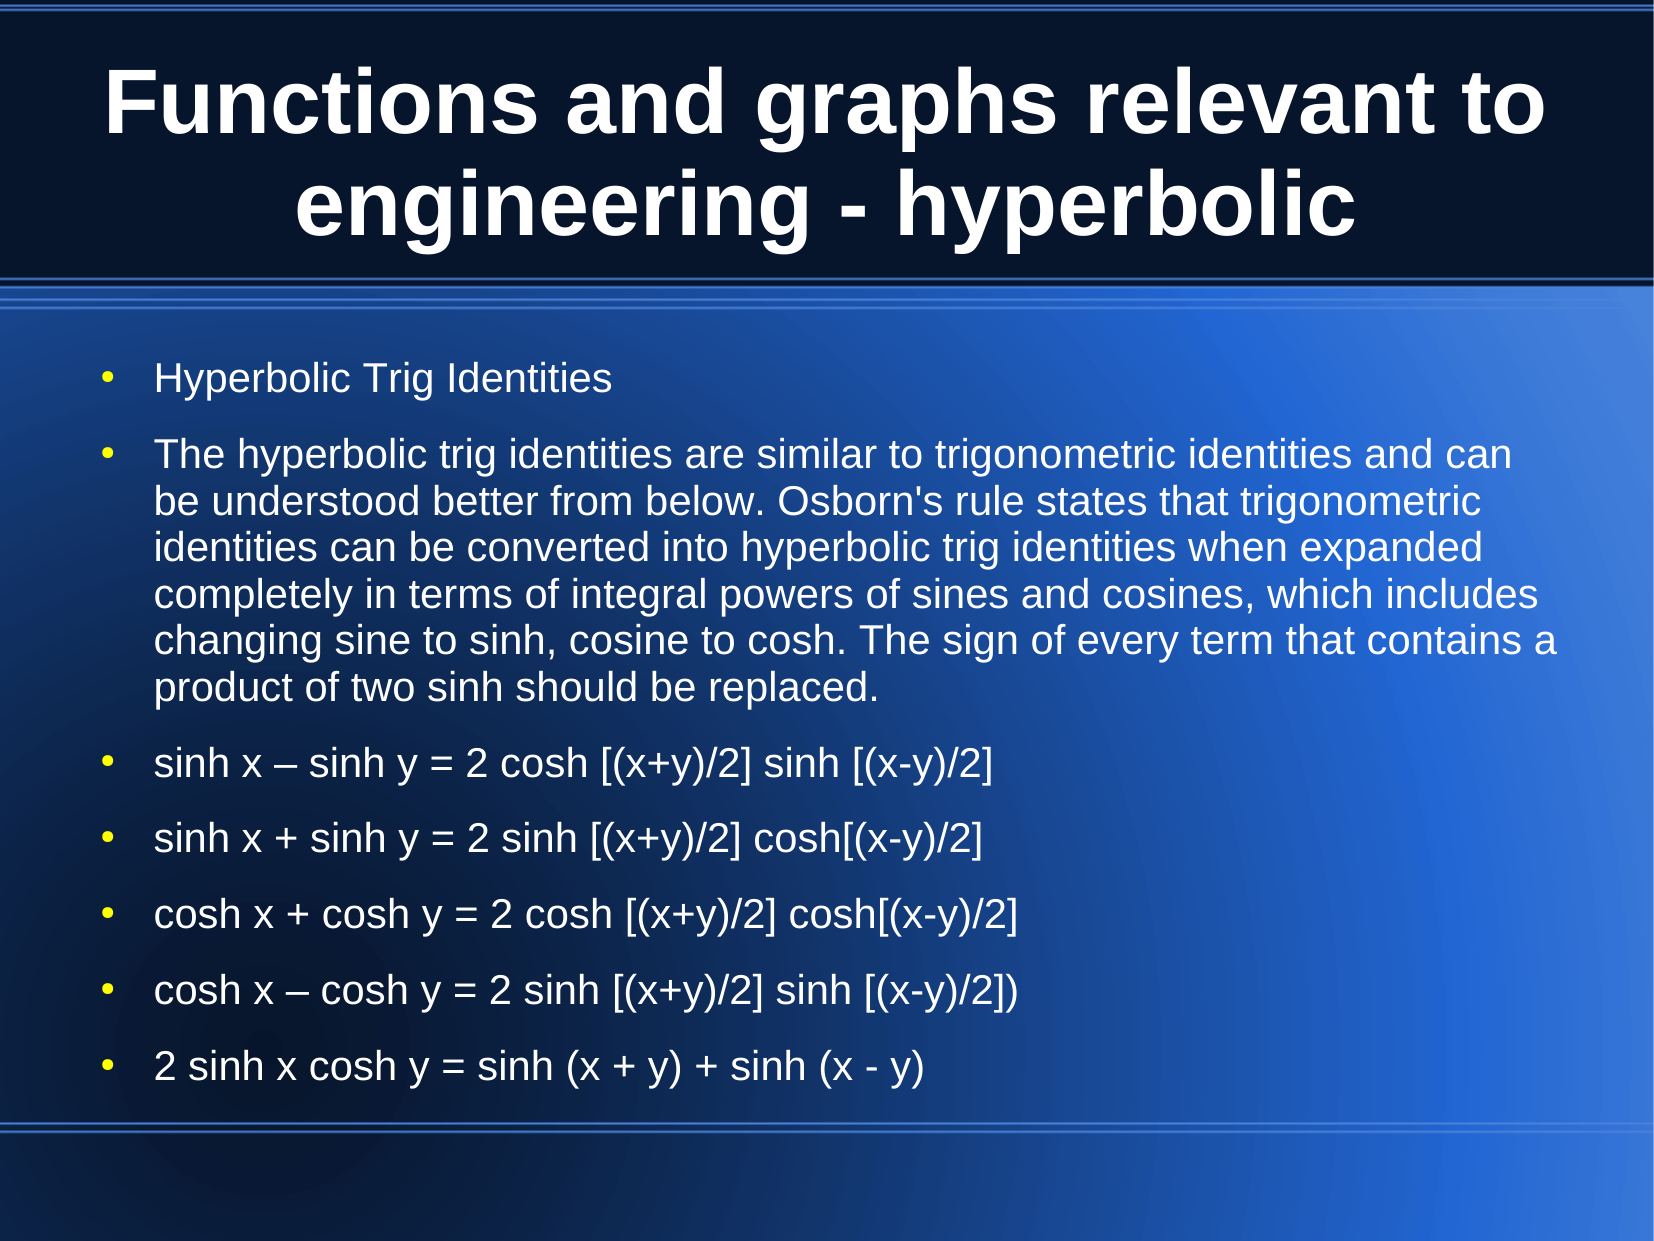

# Functions and graphs relevant to engineering - hyperbolic
Hyperbolic Trig Identities
The hyperbolic trig identities are similar to trigonometric identities and can be understood better from below. Osborn's rule states that trigonometric identities can be converted into hyperbolic trig identities when expanded completely in terms of integral powers of sines and cosines, which includes changing sine to sinh, cosine to cosh. The sign of every term that contains a product of two sinh should be replaced.
sinh x – sinh y = 2 cosh [(x+y)/2] sinh [(x-y)/2]
sinh x + sinh y = 2 sinh [(x+y)/2] cosh[(x-y)/2]
cosh x + cosh y = 2 cosh [(x+y)/2] cosh[(x-y)/2]
cosh x – cosh y = 2 sinh [(x+y)/2] sinh [(x-y)/2])
2 sinh x cosh y = sinh (x + y) + sinh (x - y)